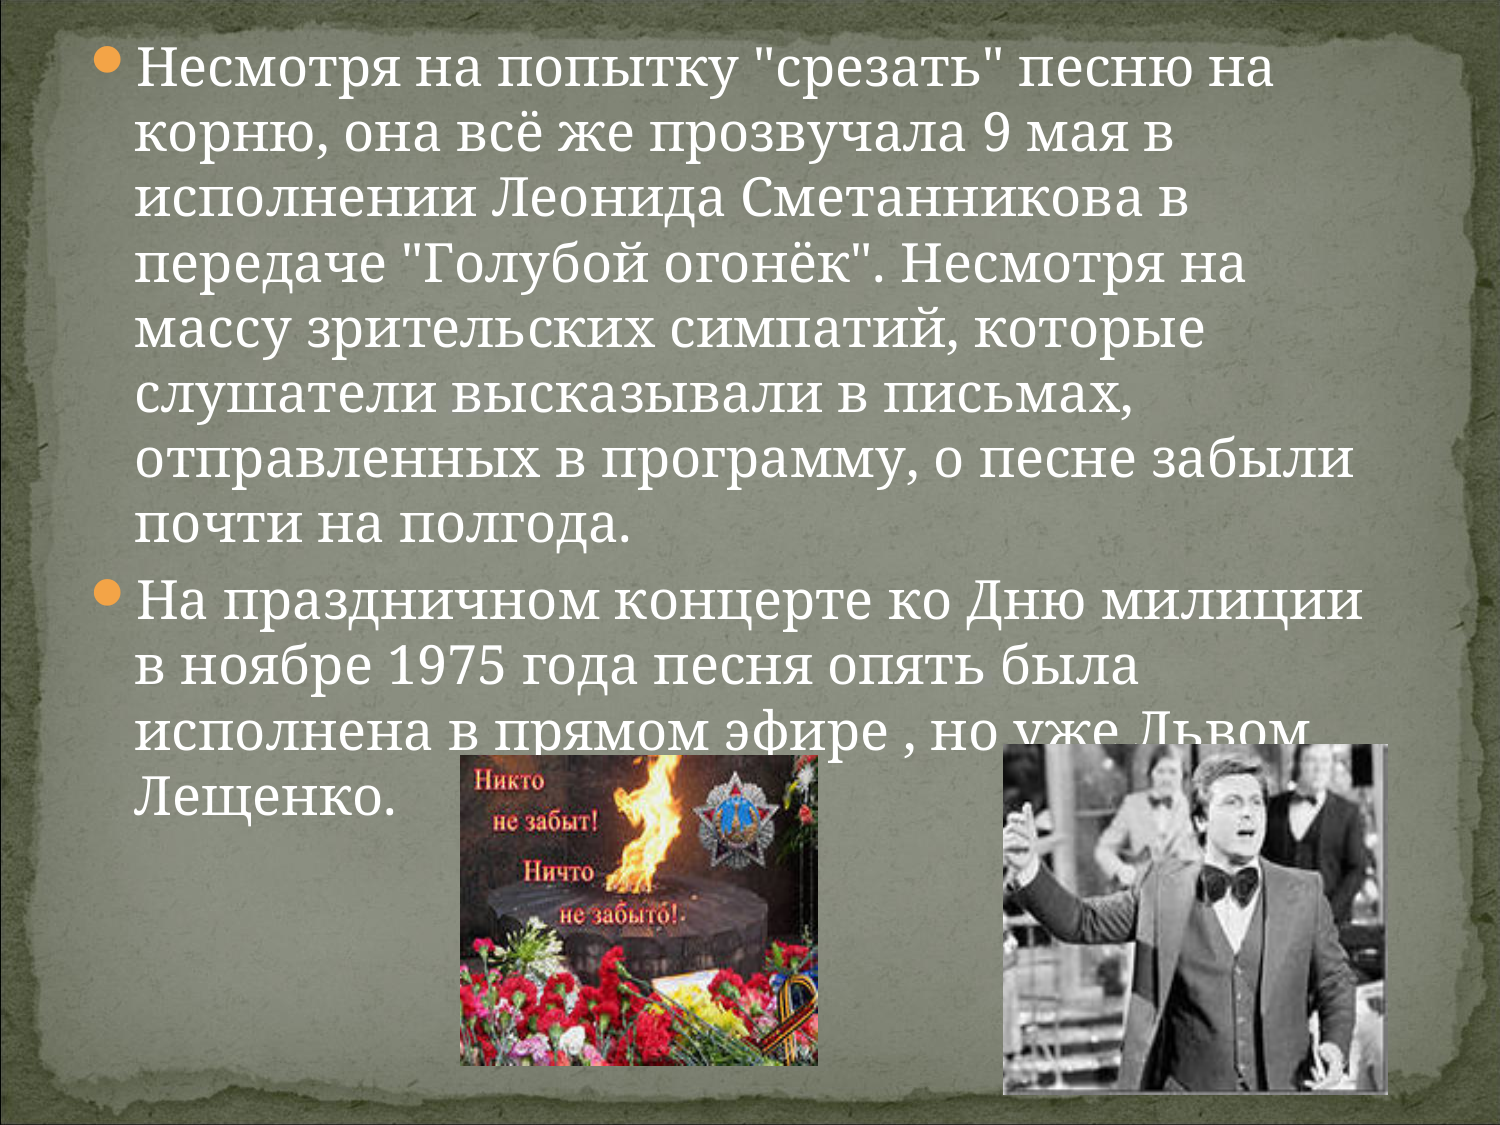

# Несмотря на попытку "срезать" песню на корню, она всё же прозвучала 9 мая в исполнении Леонида Сметанникова в передаче "Голубой огонёк". Несмотря на массу зрительских симпатий, которые слушатели высказывали в письмах, отправленных в программу, о песне забыли почти на полгода.
На праздничном концерте ко Дню милиции в ноябре 1975 года песня опять была исполнена в прямом эфире , но уже Львом Лещенко.